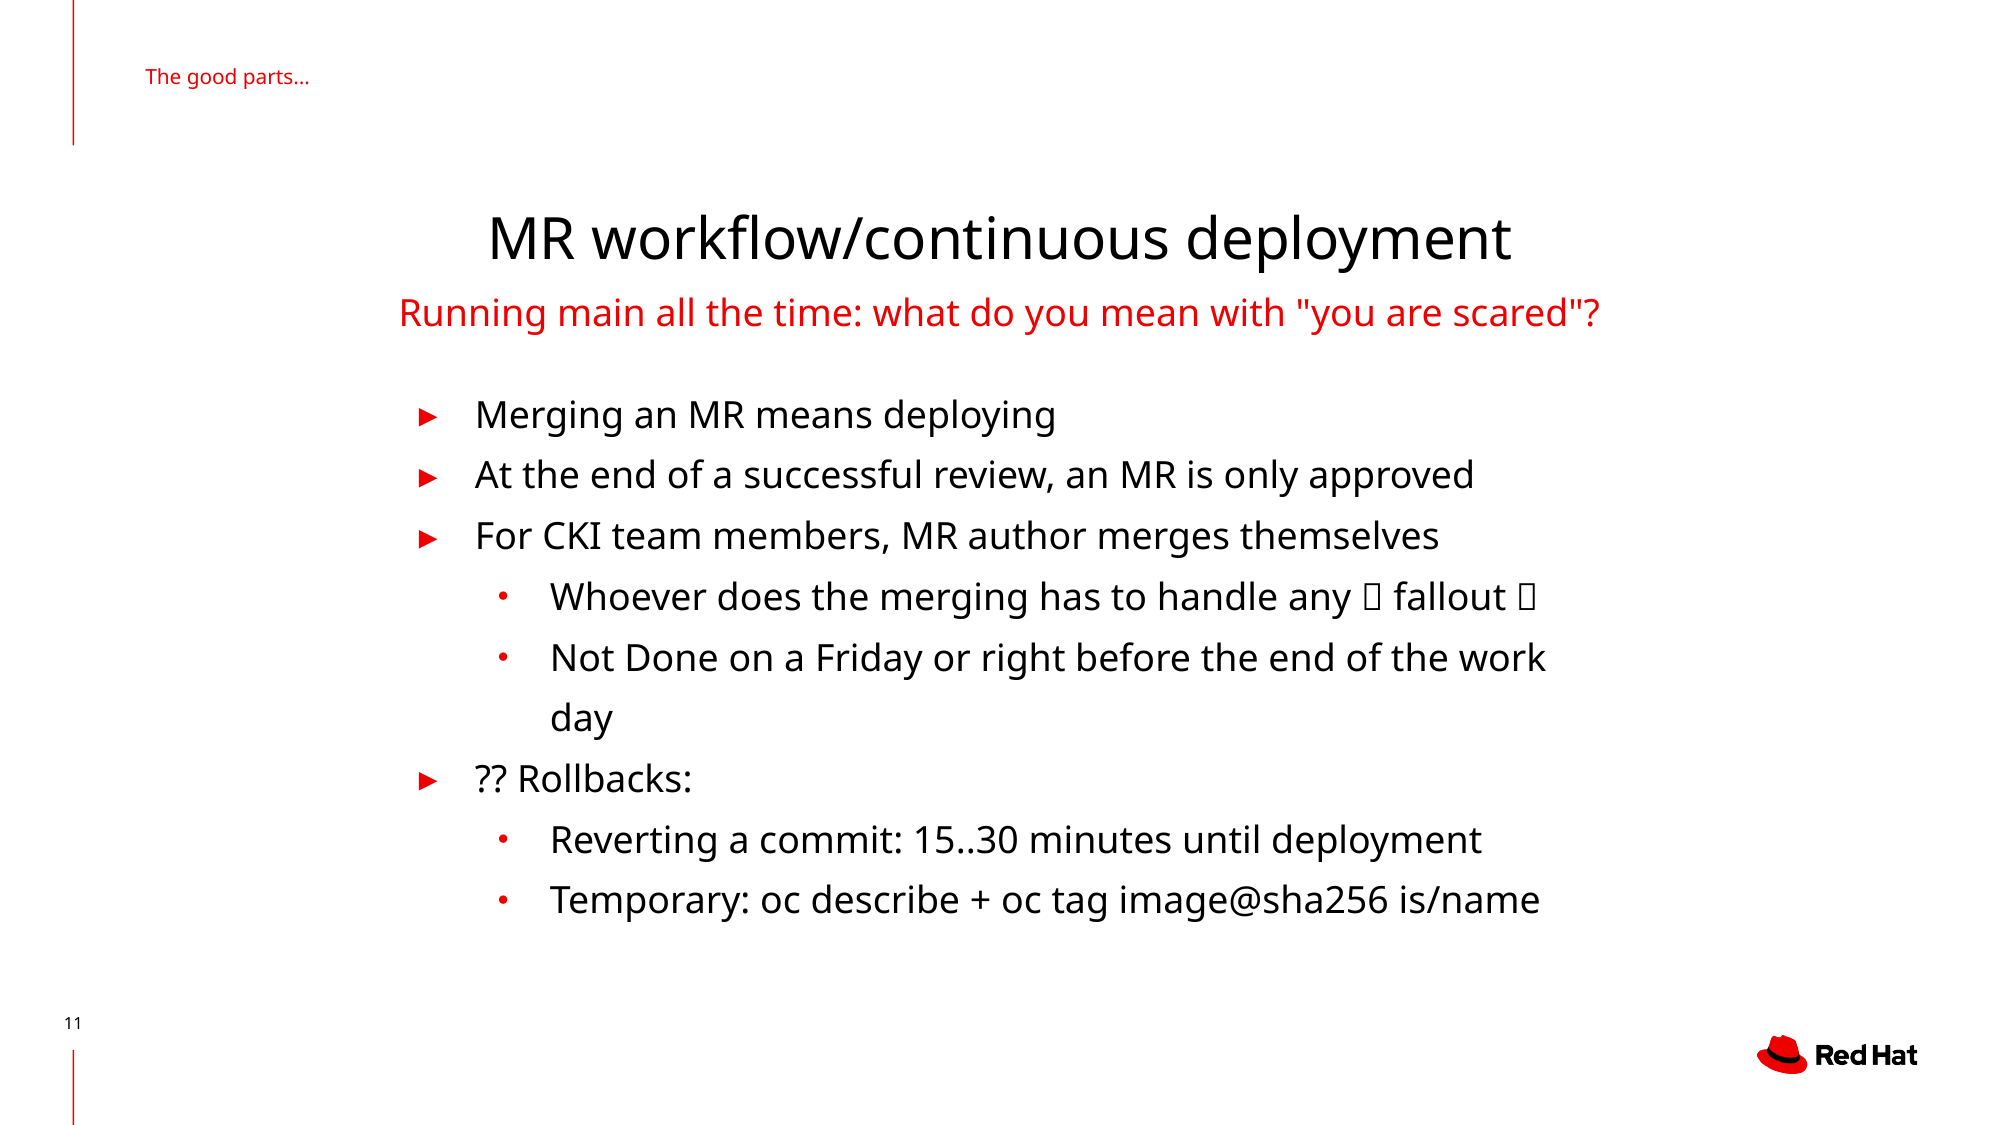

# The good parts...
MR workflow/continuous deployment
Running main all the time: what do you mean with "you are scared"?
Merging an MR means deploying
At the end of a successful review, an MR is only approved
For CKI team members, MR author merges themselves
Whoever does the merging has to handle any 💥 fallout 💥
Not Done on a Friday or right before the end of the work day
?? Rollbacks:
Reverting a commit: 15..30 minutes until deployment
Temporary: oc describe + oc tag image@sha256 is/name